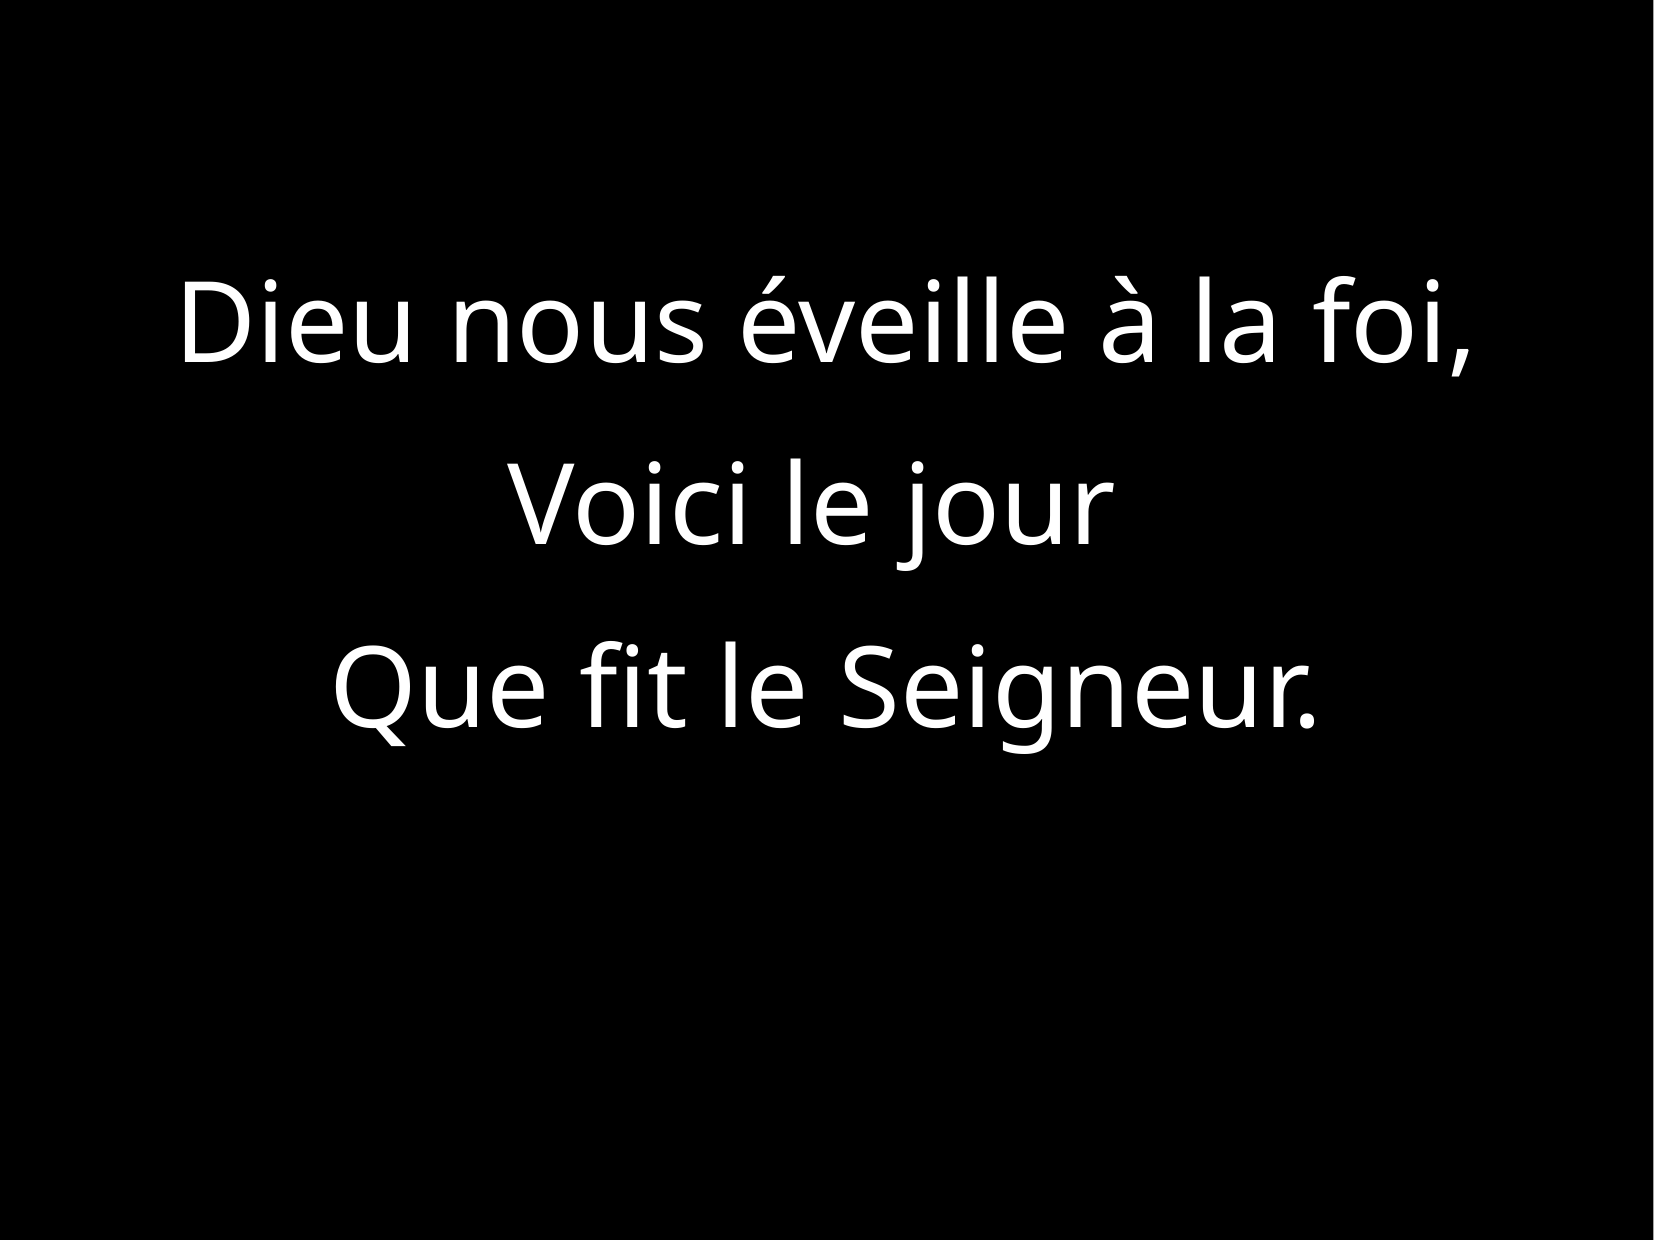

# Dieu nous éveille à la foi,
Voici le jour
Que fit le Seigneur.